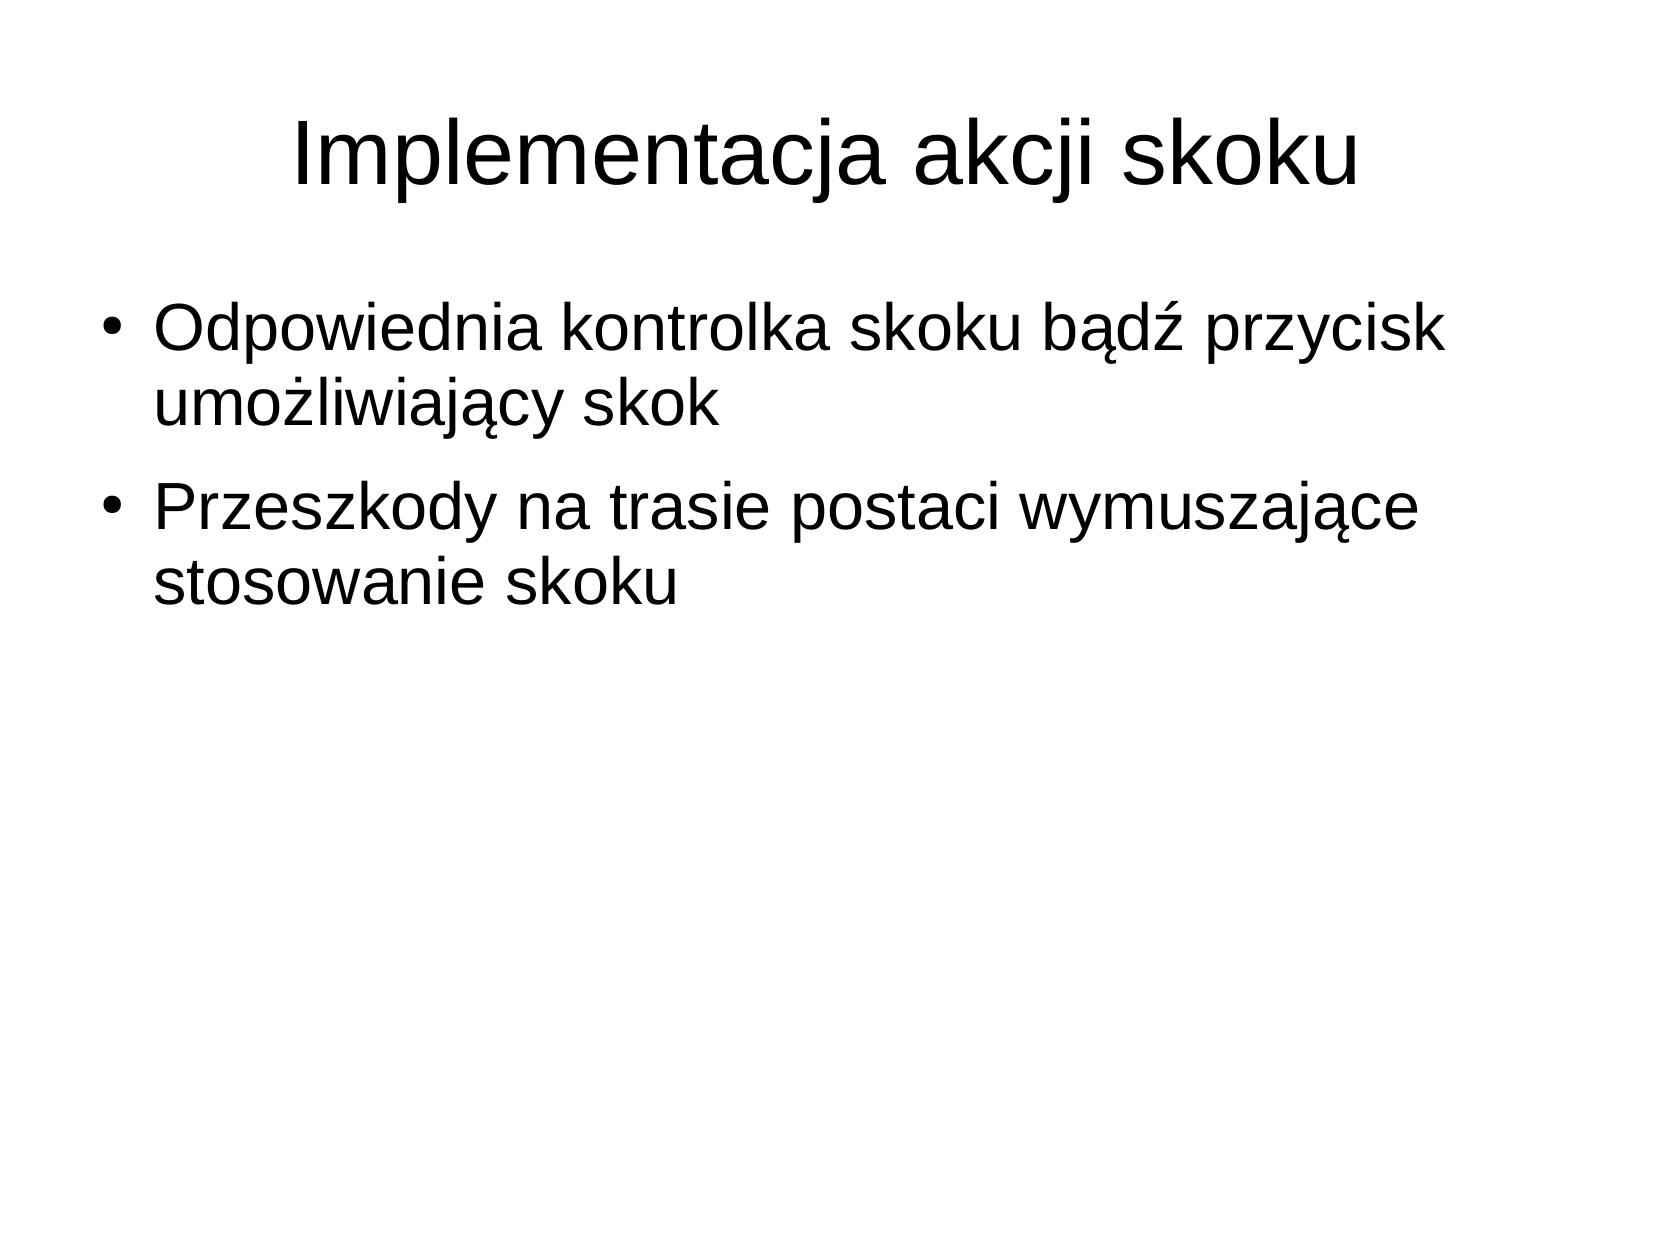

# Implementacja akcji skoku
Odpowiednia kontrolka skoku bądź przycisk umożliwiający skok
Przeszkody na trasie postaci wymuszające stosowanie skoku